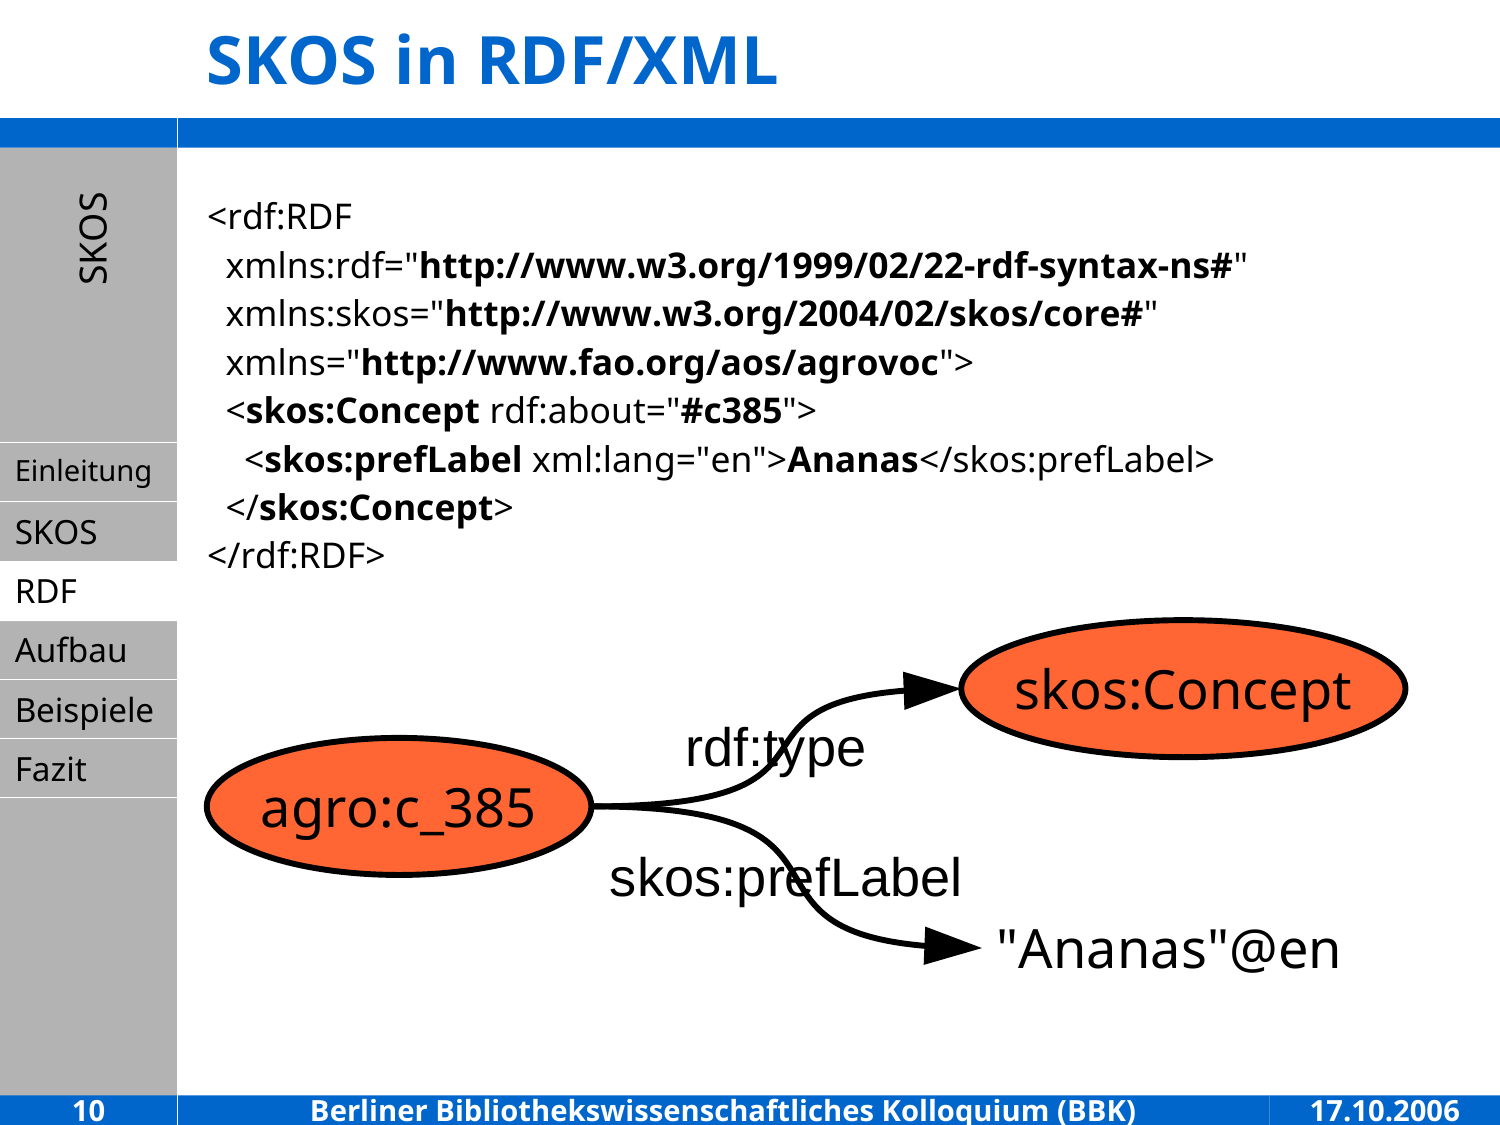

# SKOS in RDF/XML
<rdf:RDF
 xmlns:rdf="http://www.w3.org/1999/02/22-rdf-syntax-ns#"
 xmlns:skos="http://www.w3.org/2004/02/skos/core#"
 xmlns="http://www.fao.org/aos/agrovoc">
 <skos:Concept rdf:about="#c385">
 <skos:prefLabel xml:lang="en">Ananas</skos:prefLabel>
 </skos:Concept>
</rdf:RDF>
RDF
skos:Concept
agro:c_385
"Ananas"@en